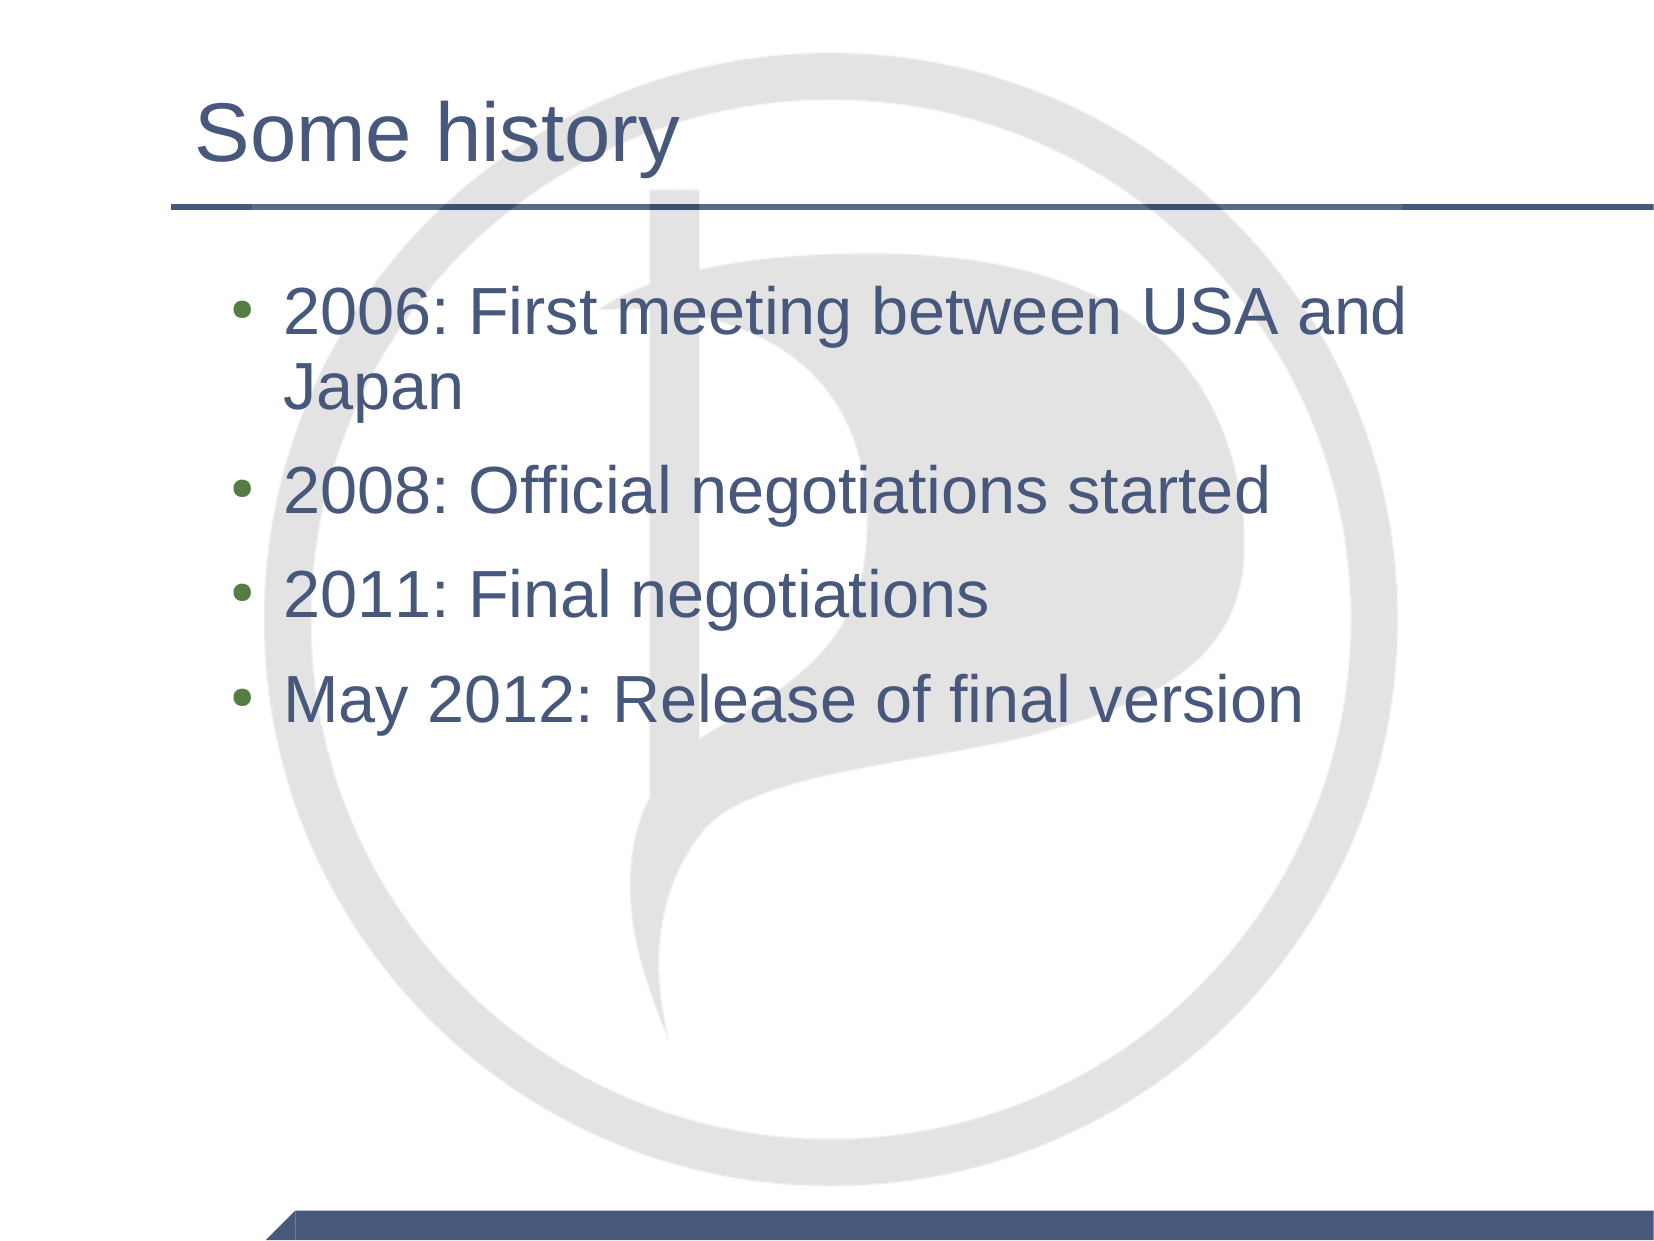

# Some history
2006: First meeting between USA and Japan
2008: Official negotiations started
2011: Final negotiations
May 2012: Release of final version